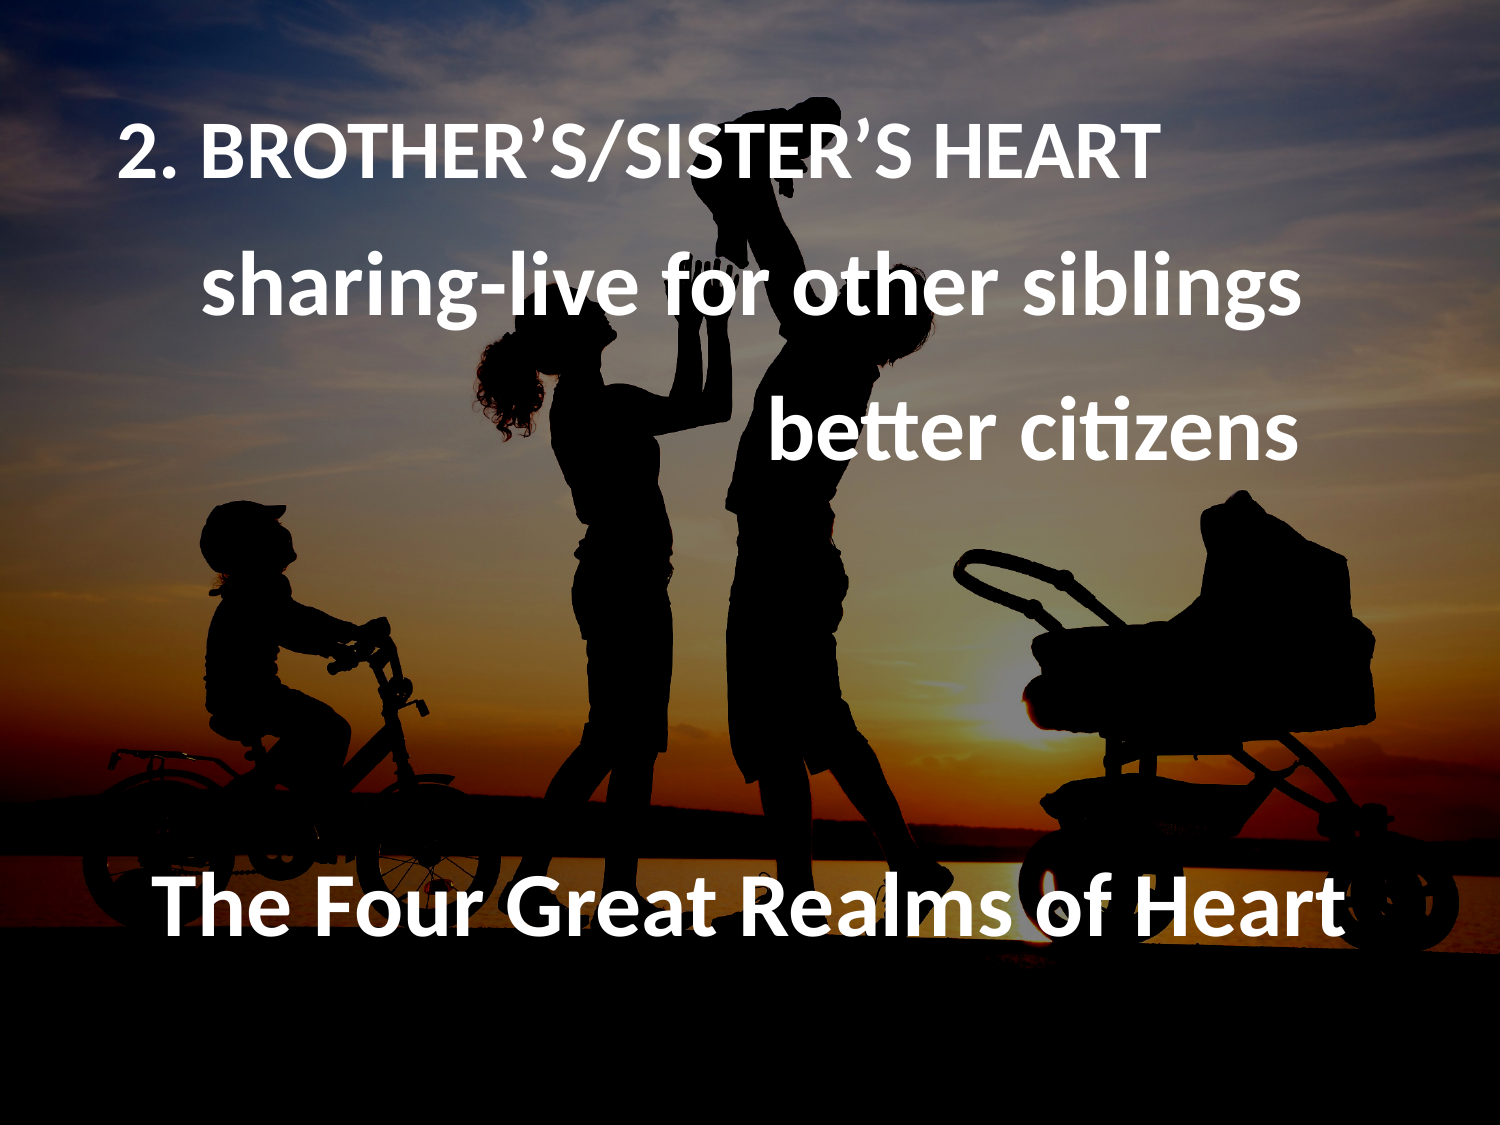

2. BROTHER’S/SISTER’S HEART
sharing-live for other siblings
better citizens
The Four Great Realms of Heart